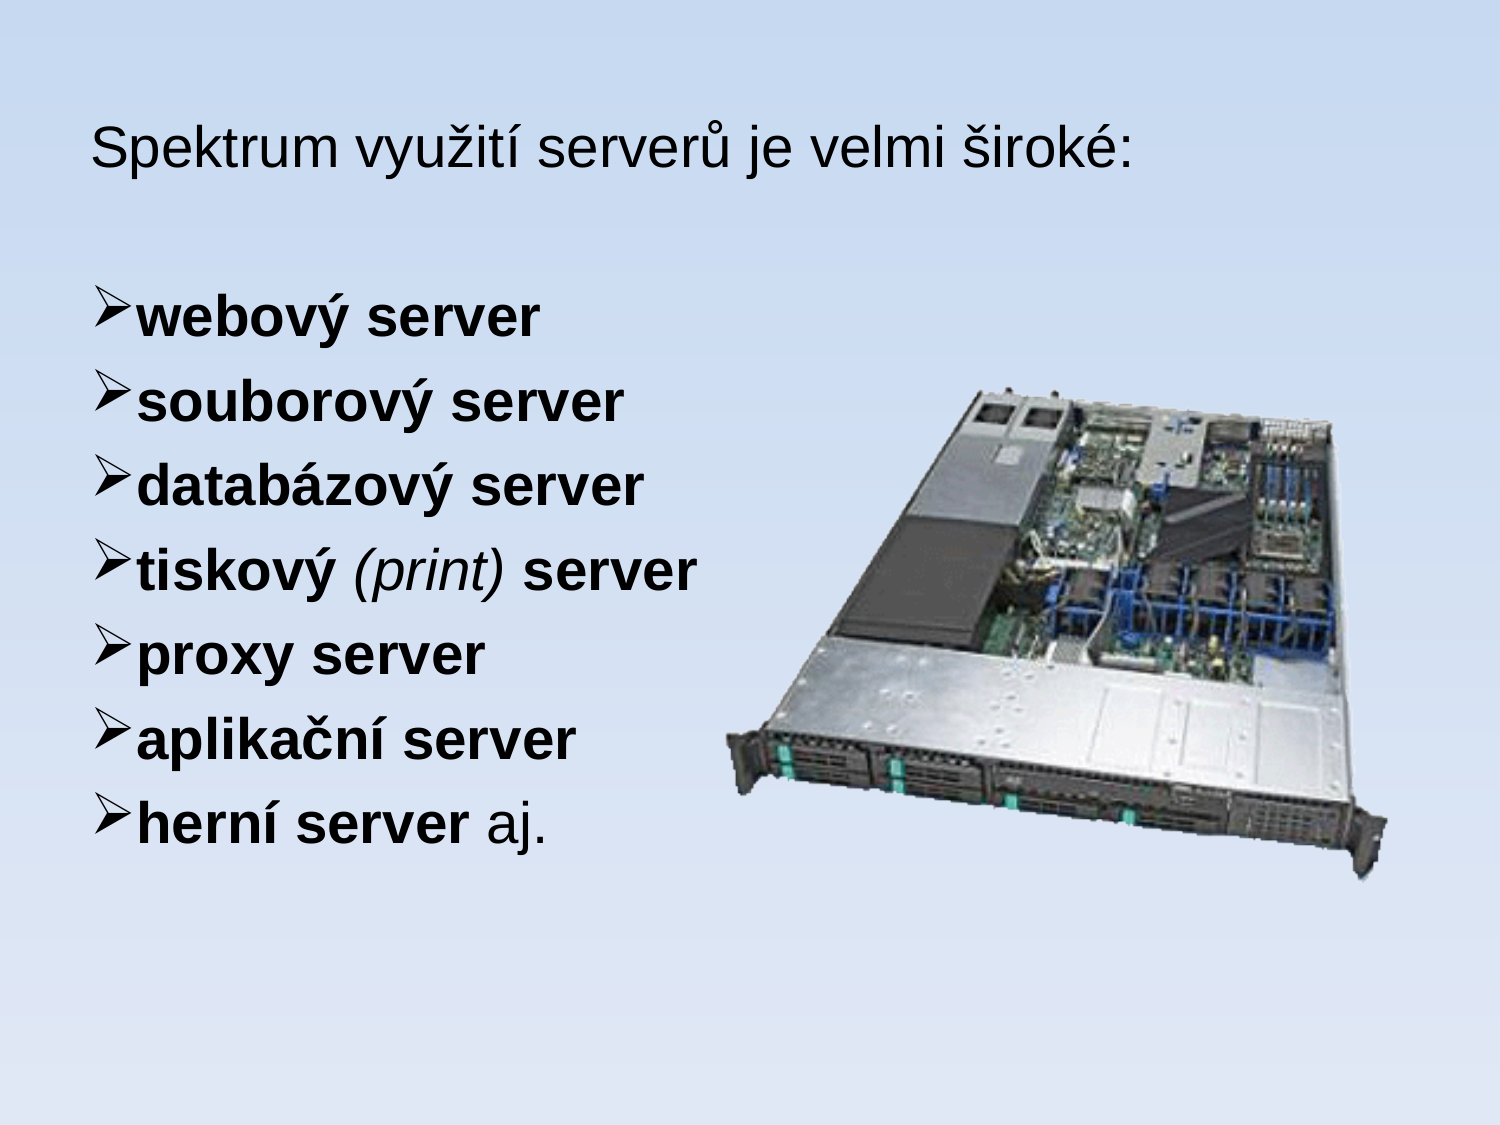

# Spektrum využití serverů je velmi široké:
webový server
souborový server
databázový server
tiskový (print) server
proxy server
aplikační server
herní server aj.